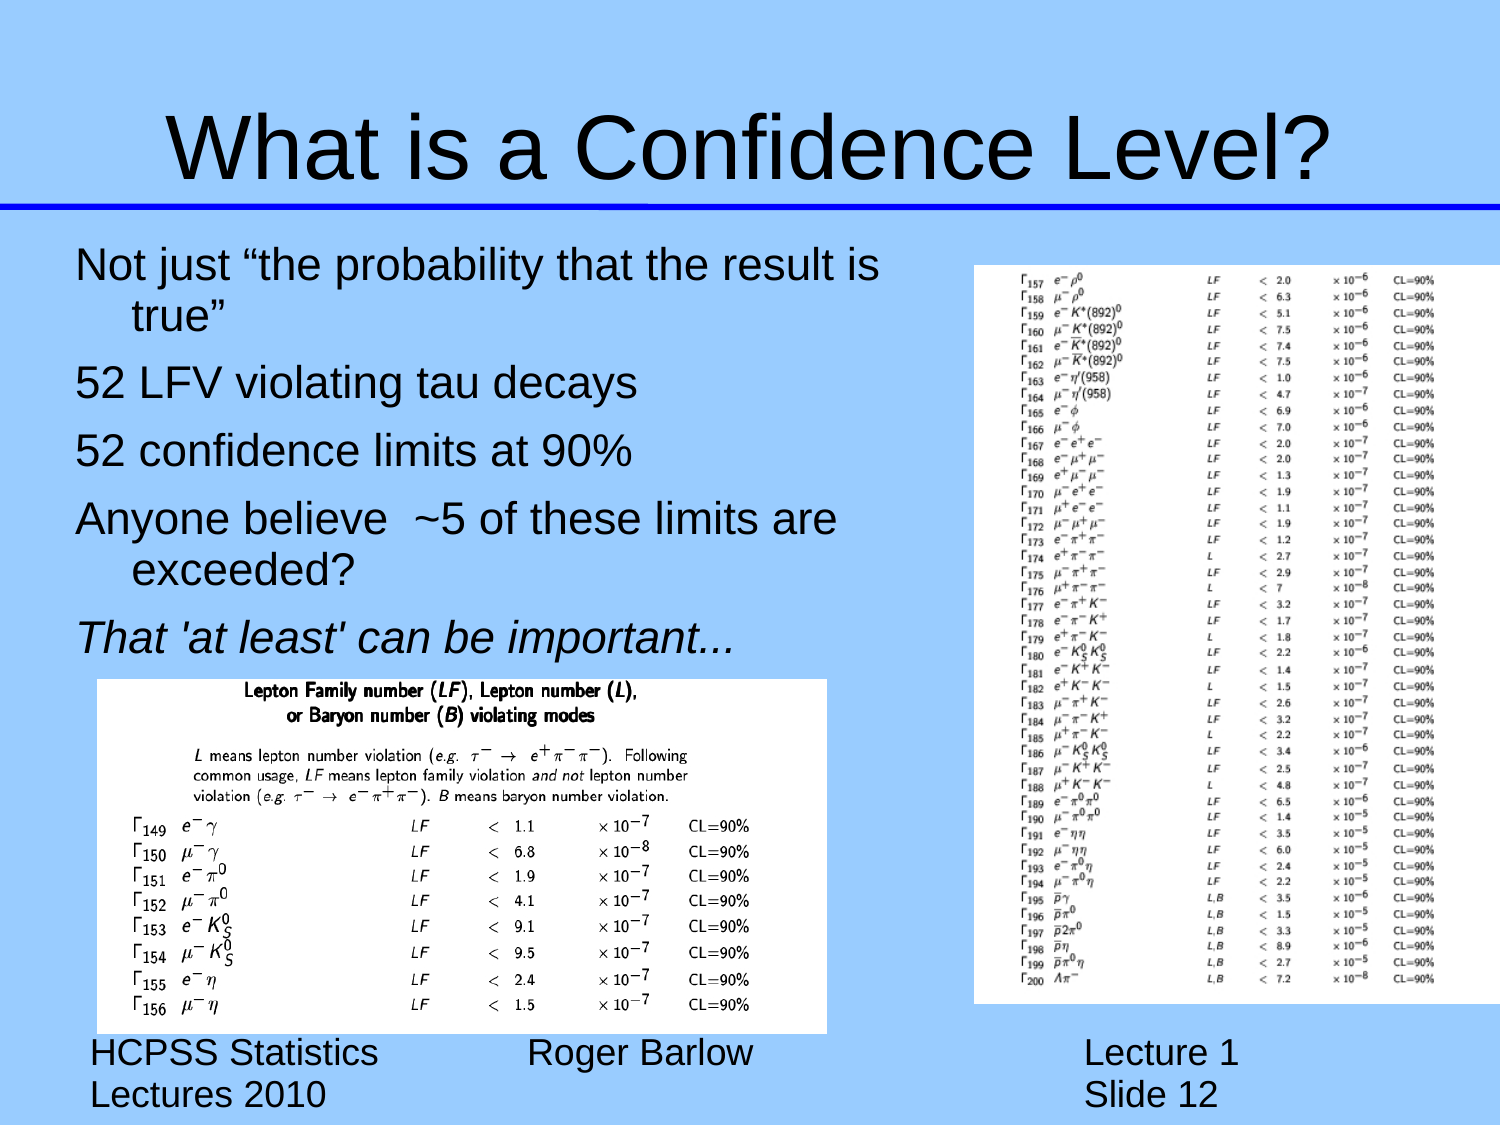

# What is a Confidence Level?
Not just “the probability that the result is true”
52 LFV violating tau decays
52 confidence limits at 90%
Anyone believe ~5 of these limits are exceeded?
That 'at least' can be important...
12